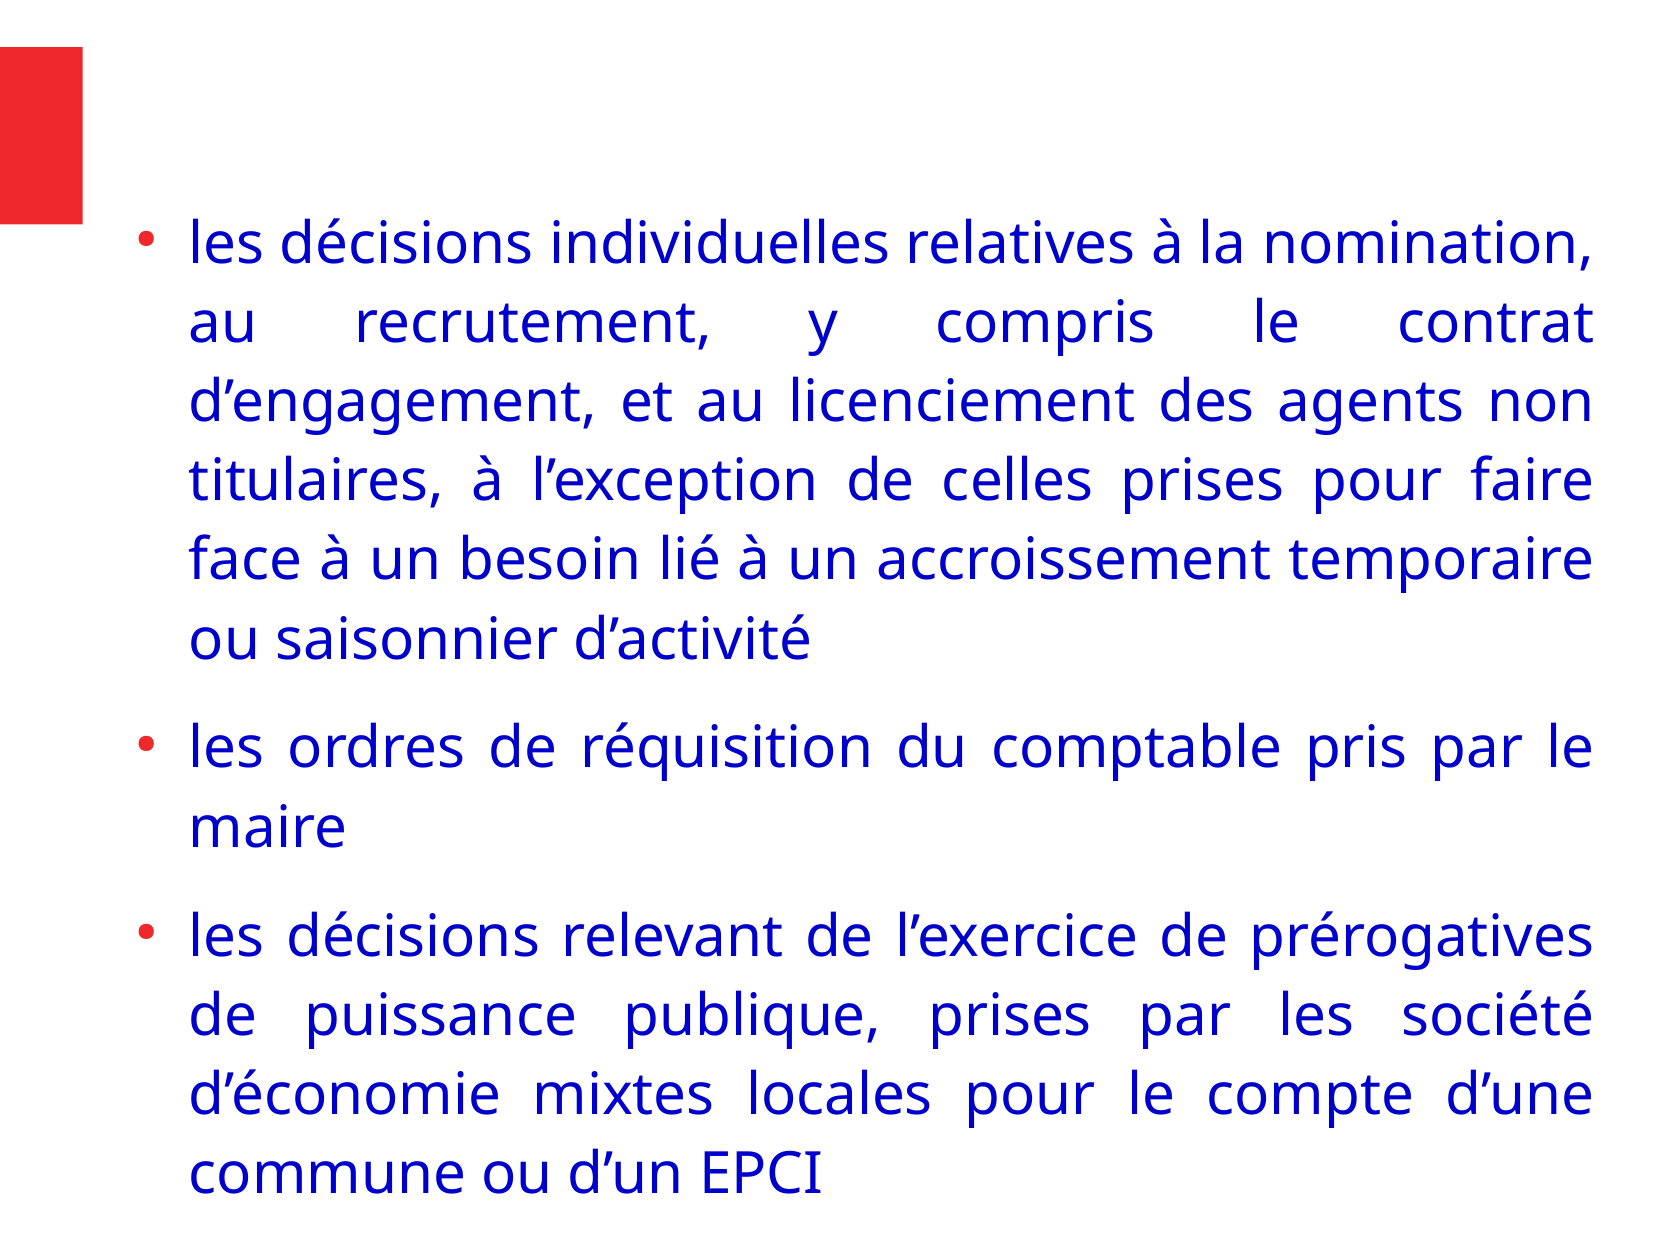

# les décisions individuelles relatives à la nomination, au recrutement, y compris le contrat d’engagement, et au licenciement des agents non titulaires, à l’exception de celles prises pour faire face à un besoin lié à un accroissement temporaire ou saisonnier d’activité
les ordres de réquisition du comptable pris par le maire
les décisions relevant de l’exercice de prérogatives de puissance publique, prises par les société d’économie mixtes locales pour le compte d’une commune ou d’un EPCI